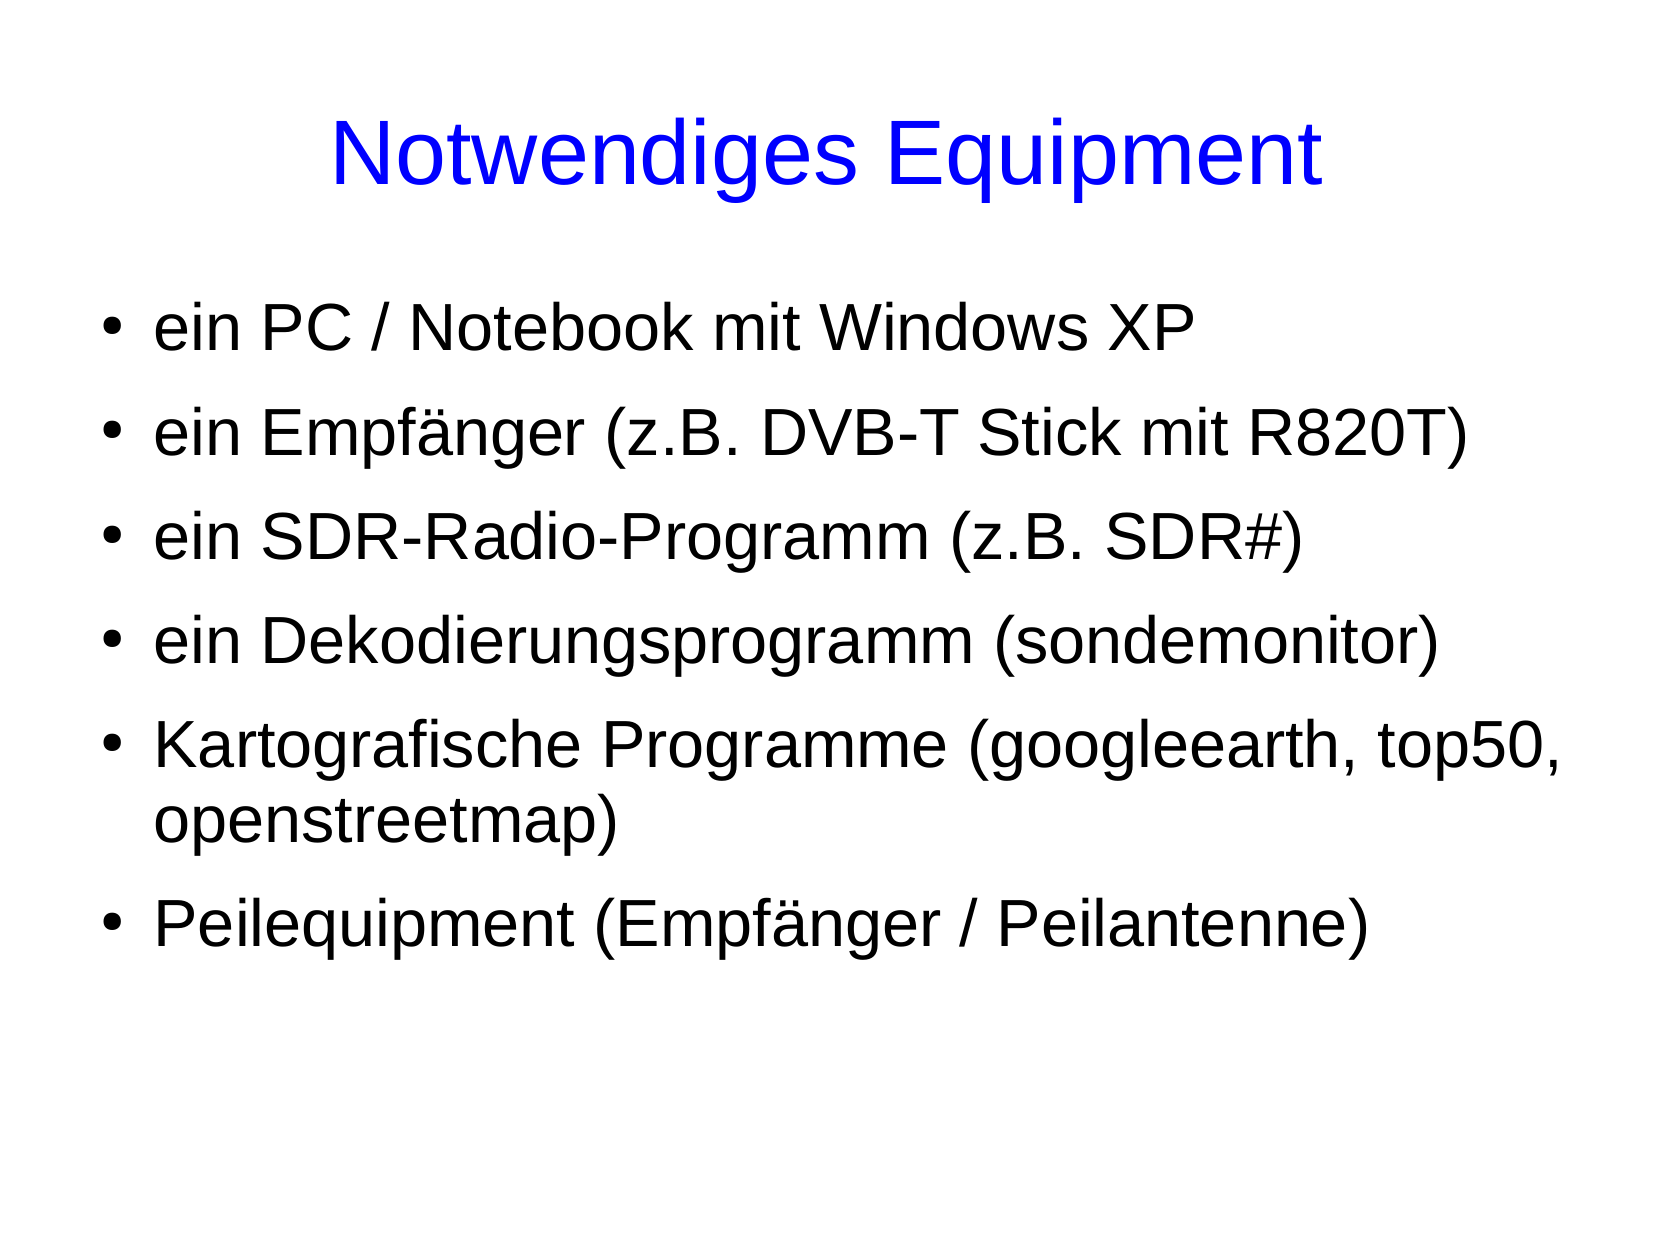

# Notwendiges Equipment
ein PC / Notebook mit Windows XP
ein Empfänger (z.B. DVB-T Stick mit R820T)
ein SDR-Radio-Programm (z.B. SDR#)
ein Dekodierungsprogramm (sondemonitor)
Kartografische Programme (googleearth, top50, openstreetmap)
Peilequipment (Empfänger / Peilantenne)